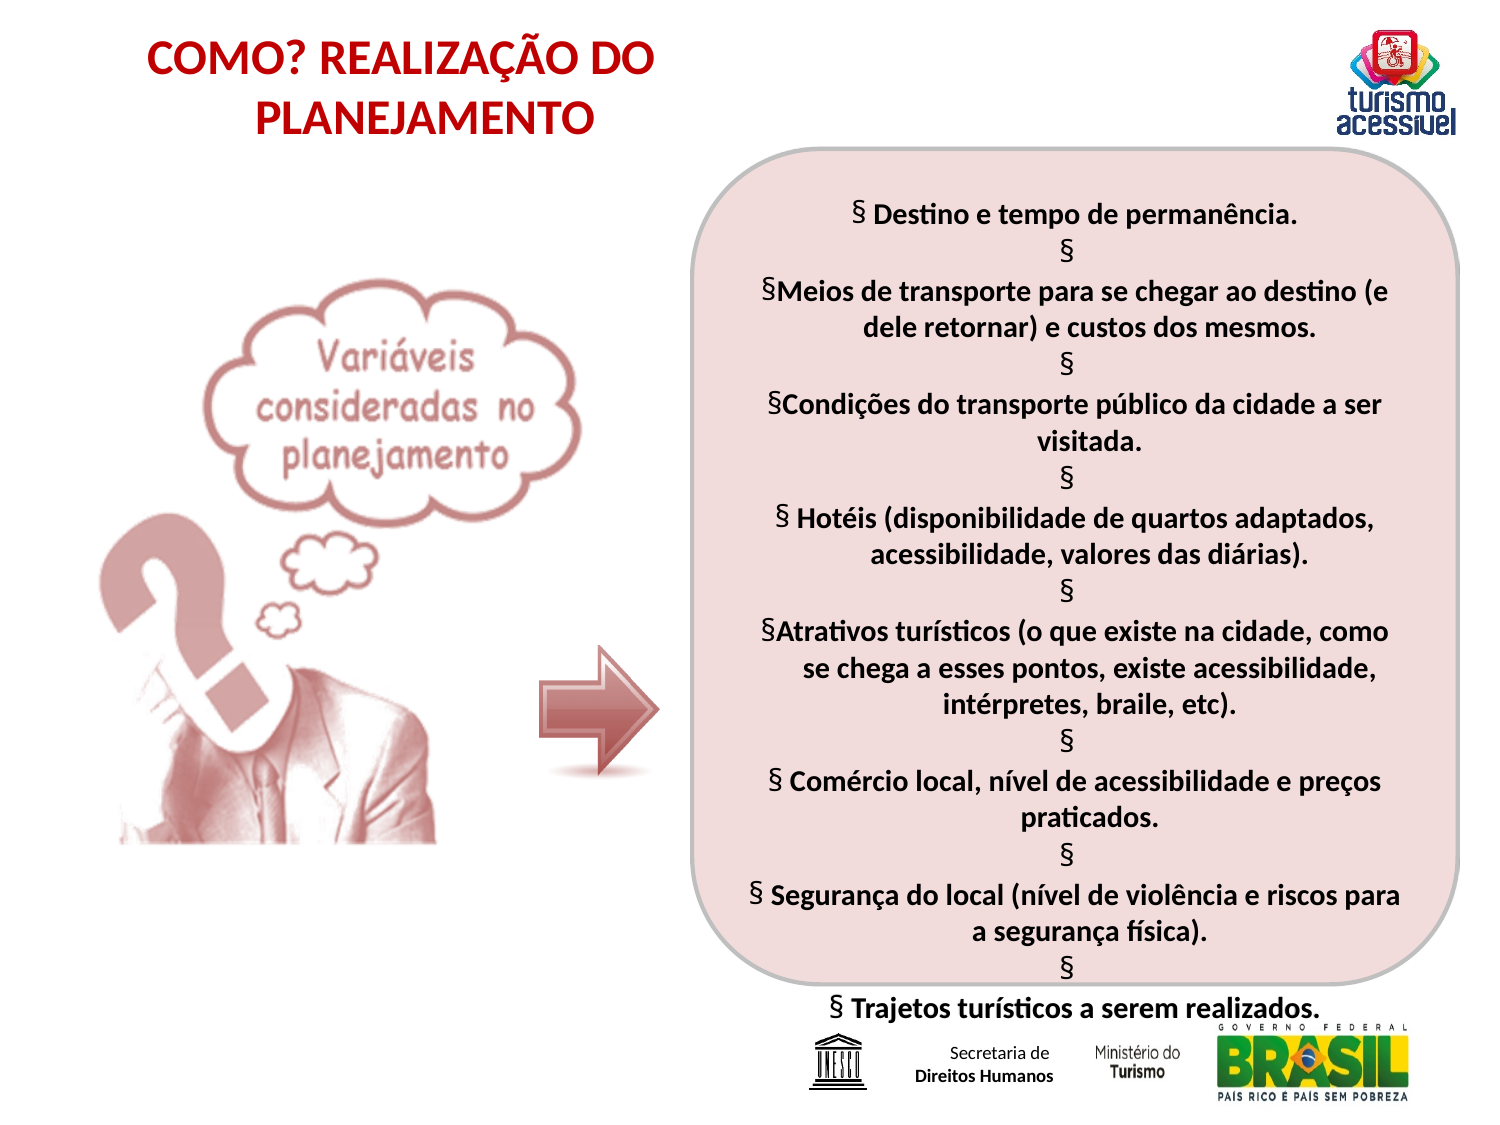

# COMO? Realização do planejamento
 Destino e tempo de permanência.
Meios de transporte para se chegar ao destino (e dele retornar) e custos dos mesmos.
Condições do transporte público da cidade a ser visitada.
 Hotéis (disponibilidade de quartos adaptados, acessibilidade, valores das diárias).
Atrativos turísticos (o que existe na cidade, como se chega a esses pontos, existe acessibilidade, intérpretes, braile, etc).
 Comércio local, nível de acessibilidade e preços praticados.
 Segurança do local (nível de violência e riscos para a segurança física).
 Trajetos turísticos a serem realizados.